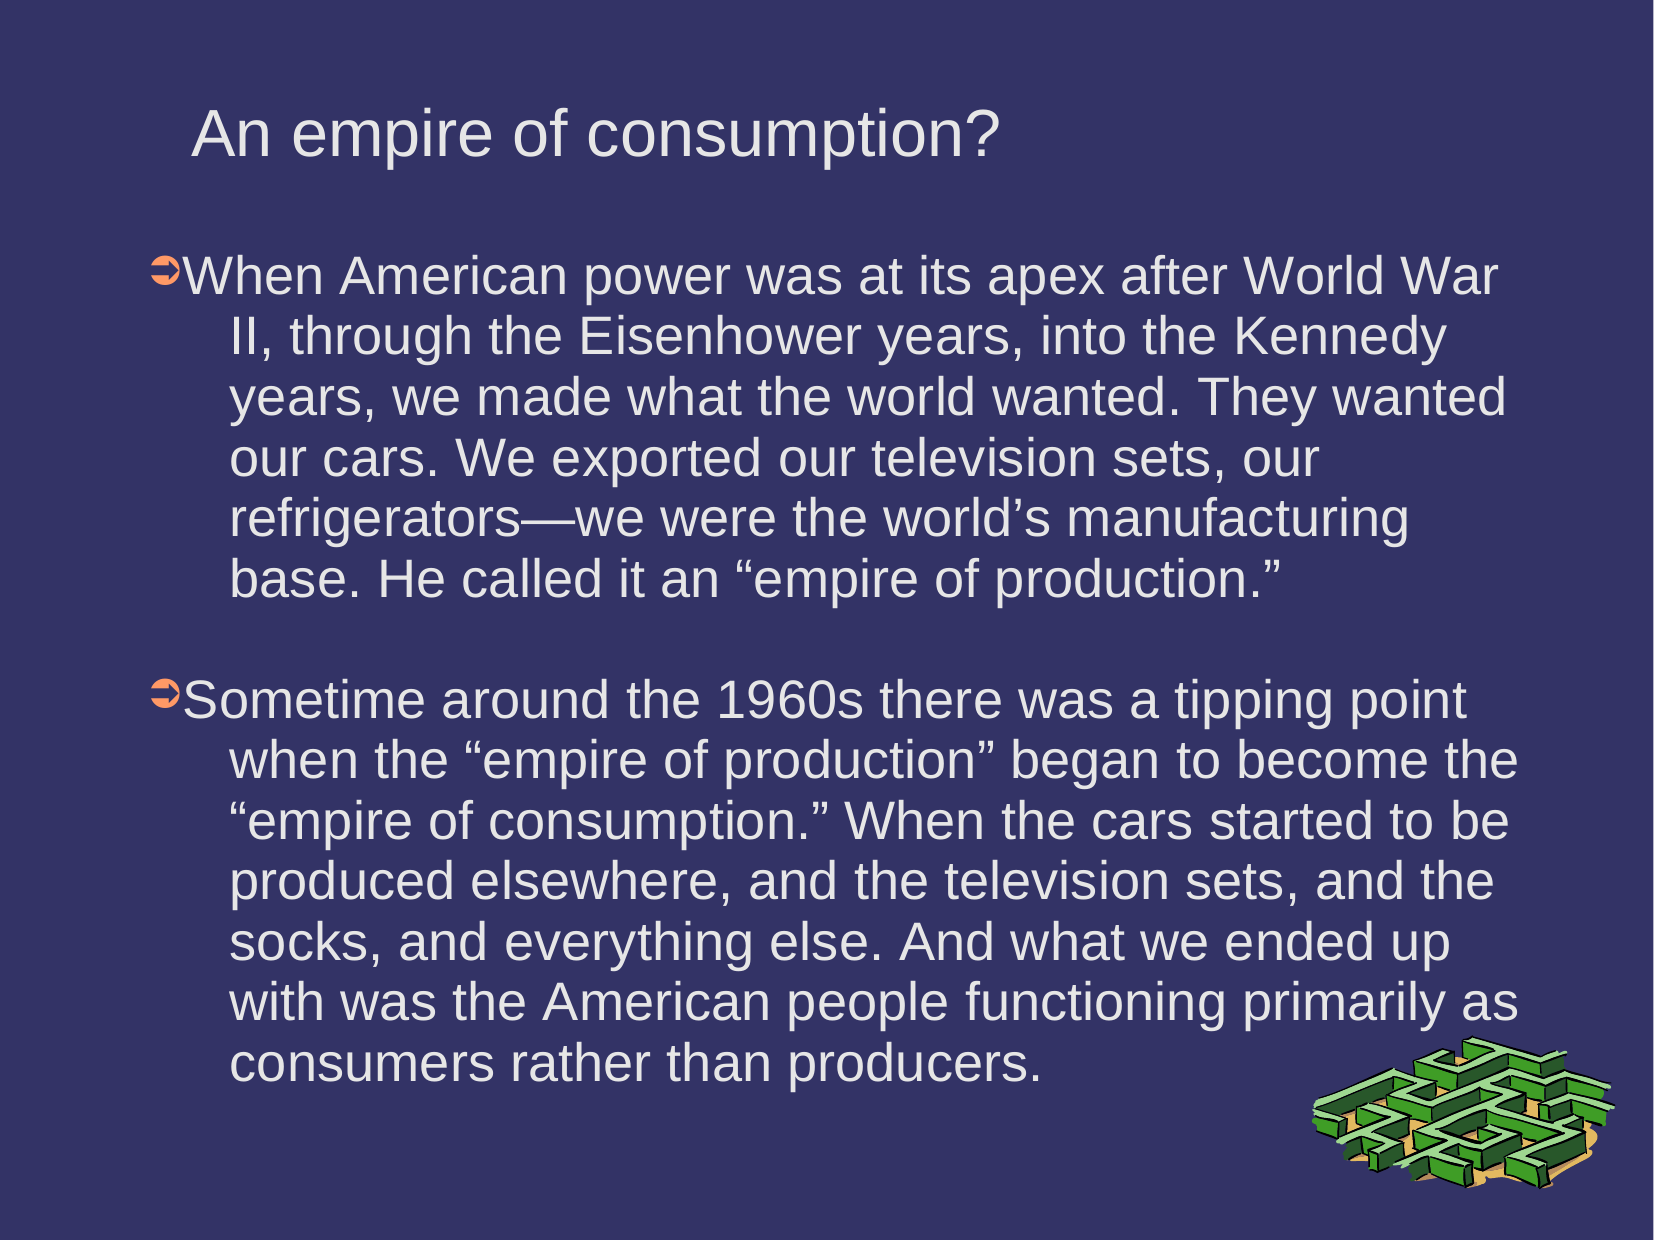

# An empire of consumption?
When American power was at its apex after World War II, through the Eisenhower years, into the Kennedy years, we made what the world wanted. They wanted our cars. We exported our television sets, our refrigerators—we were the world’s manufacturing base. He called it an “empire of production.”
Sometime around the 1960s there was a tipping point when the “empire of production” began to become the “empire of consumption.” When the cars started to be produced elsewhere, and the television sets, and the socks, and everything else. And what we ended up with was the American people functioning primarily as consumers rather than producers.